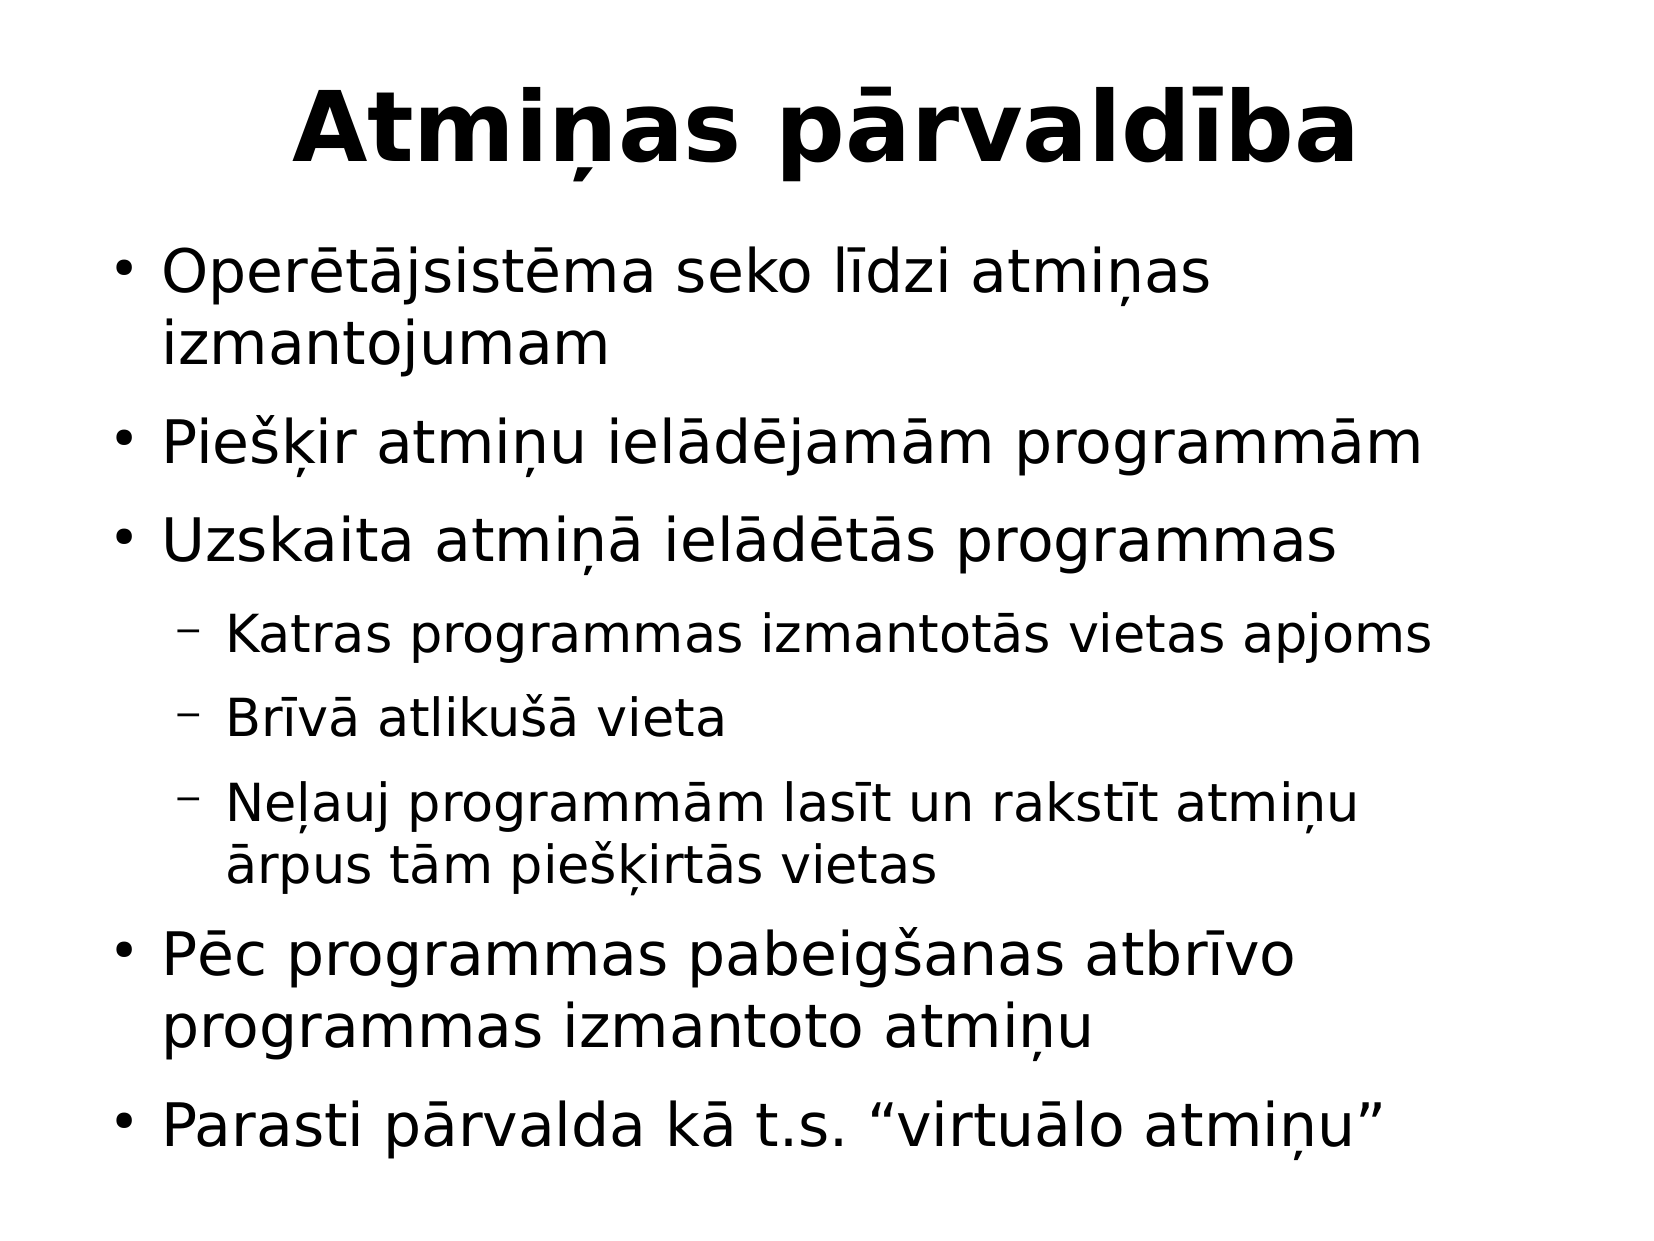

# Atmiņas pārvaldība
Operētājsistēma seko līdzi atmiņas izmantojumam
Piešķir atmiņu ielādējamām programmām
Uzskaita atmiņā ielādētās programmas
Katras programmas izmantotās vietas apjoms
Brīvā atlikušā vieta
Neļauj programmām lasīt un rakstīt atmiņu ārpus tām piešķirtās vietas
Pēc programmas pabeigšanas atbrīvo programmas izmantoto atmiņu
Parasti pārvalda kā t.s. “virtuālo atmiņu”